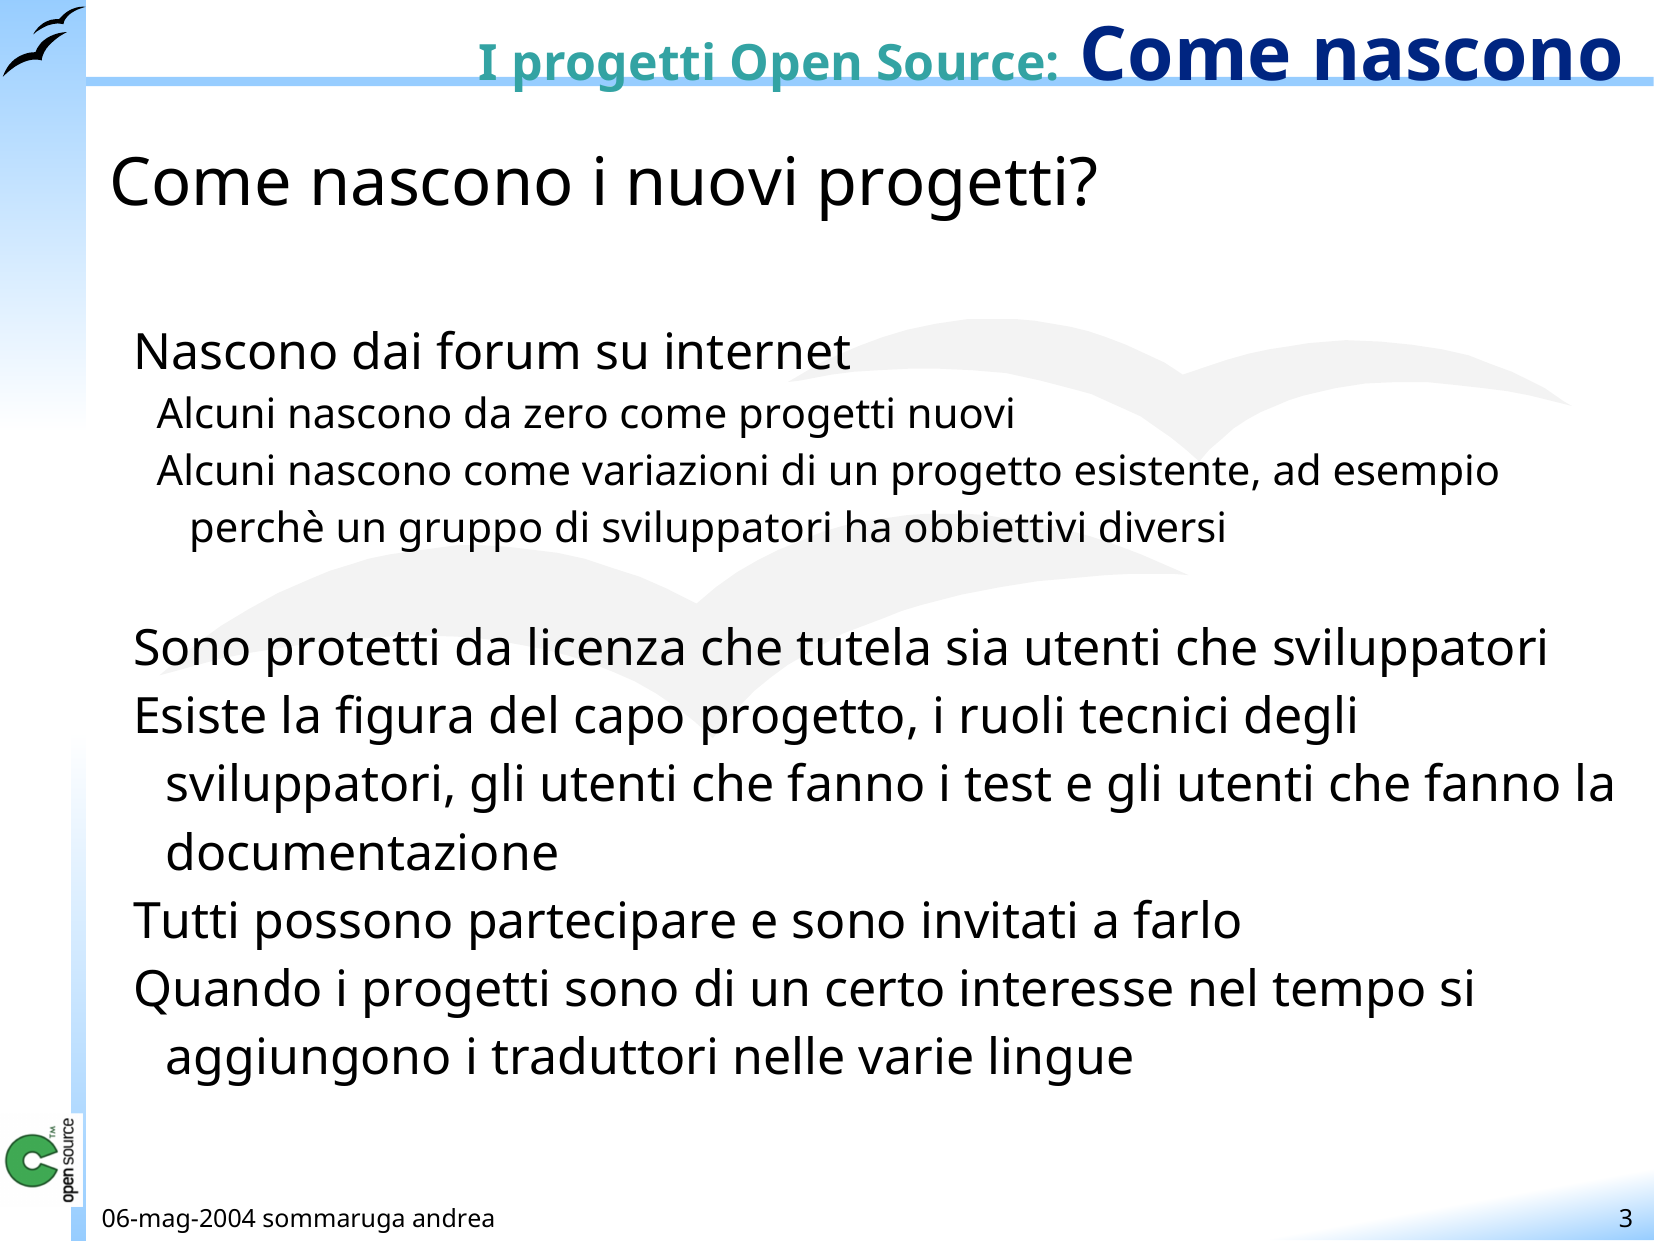

# I progetti Open Source: Come nascono
Come nascono i nuovi progetti?
Nascono dai forum su internet
Alcuni nascono da zero come progetti nuovi
Alcuni nascono come variazioni di un progetto esistente, ad esempio perchè un gruppo di sviluppatori ha obbiettivi diversi
Sono protetti da licenza che tutela sia utenti che sviluppatori
Esiste la figura del capo progetto, i ruoli tecnici degli sviluppatori, gli utenti che fanno i test e gli utenti che fanno la documentazione
Tutti possono partecipare e sono invitati a farlo
Quando i progetti sono di un certo interesse nel tempo si aggiungono i traduttori nelle varie lingue